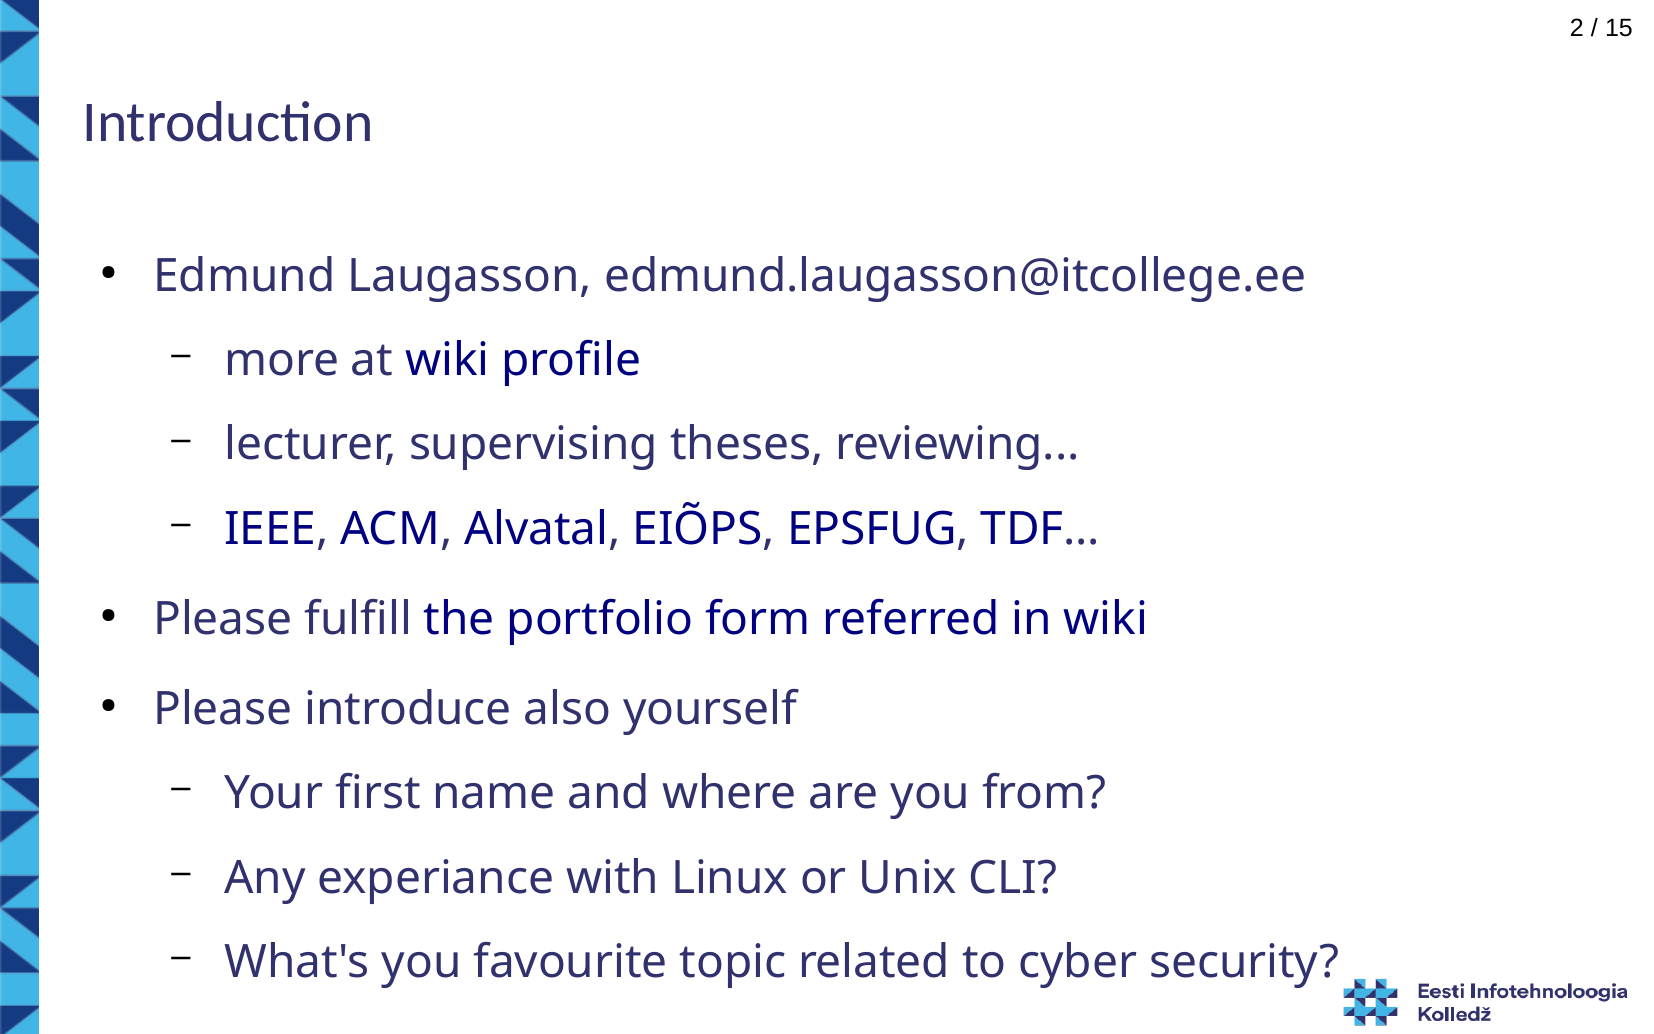

# Introduction
Edmund Laugasson, edmund.laugasson@itcollege.ee
more at wiki profile
lecturer, supervising theses, reviewing...
IEEE, ACM, Alvatal, EIÕPS, EPSFUG, TDF...
Please fulfill the portfolio form referred in wiki
Please introduce also yourself
Your first name and where are you from?
Any experiance with Linux or Unix CLI?
What's you favourite topic related to cyber security?